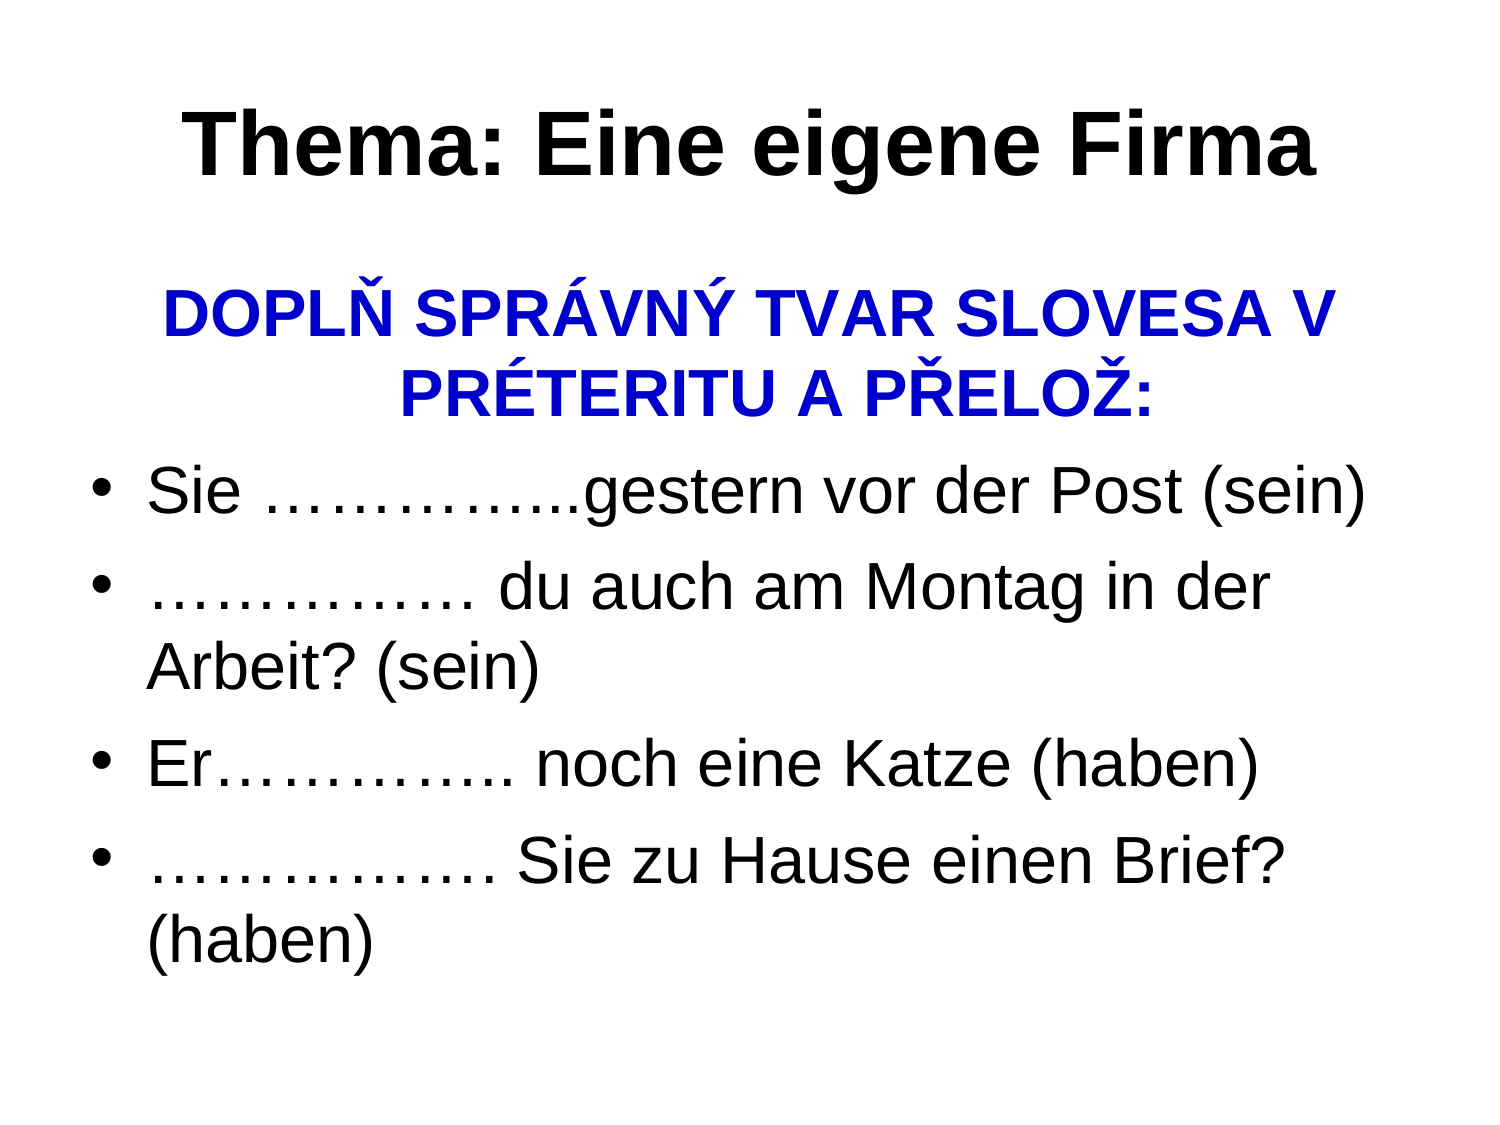

# Thema: Eine eigene Firma
DOPLŇ SPRÁVNÝ TVAR SLOVESA V PRÉTERITU A PŘELOŽ:
Sie …………...gestern vor der Post (sein)
…………… du auch am Montag in der Arbeit? (sein)
Er………….. noch eine Katze (haben)
……………. Sie zu Hause einen Brief? (haben)